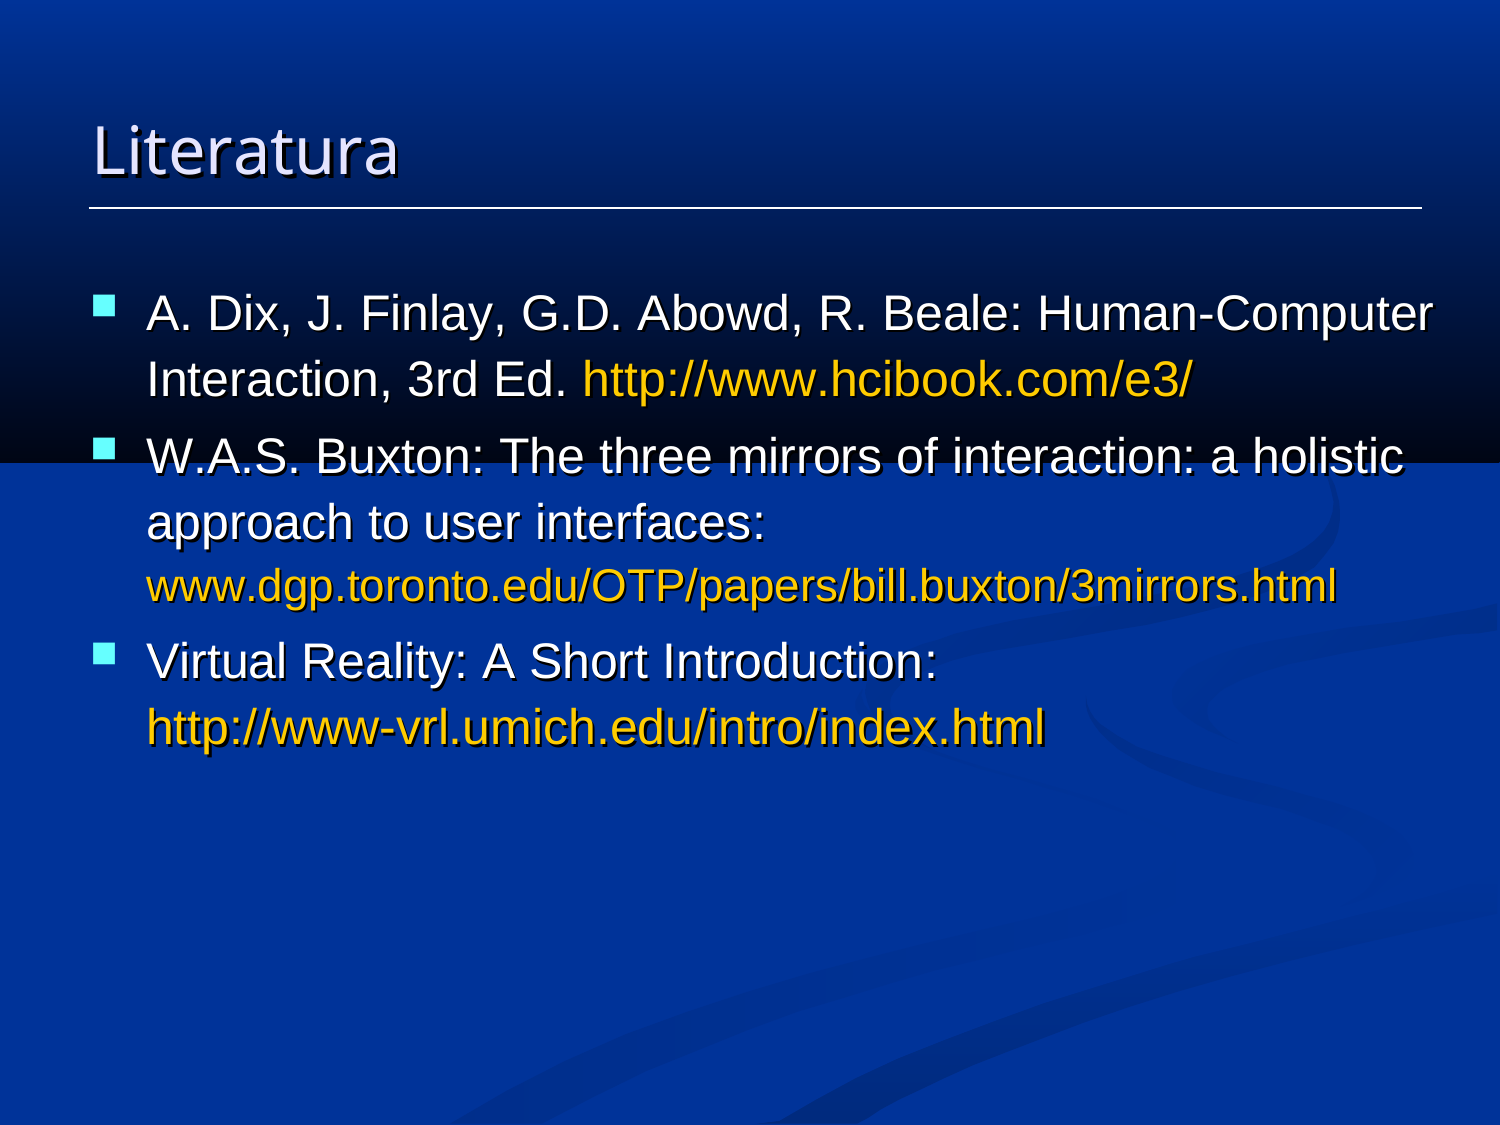

Literatura
# A. Dix, J. Finlay, G.D. Abowd, R. Beale: Human-Computer Interaction, 3rd Ed. http://www.hcibook.com/e3/
W.A.S. Buxton: The three mirrors of interaction: a holistic approach to user interfaces: www.dgp.toronto.edu/OTP/papers/bill.buxton/3mirrors.html
Virtual Reality: A Short Introduction:			 http://www-vrl.umich.edu/intro/index.html